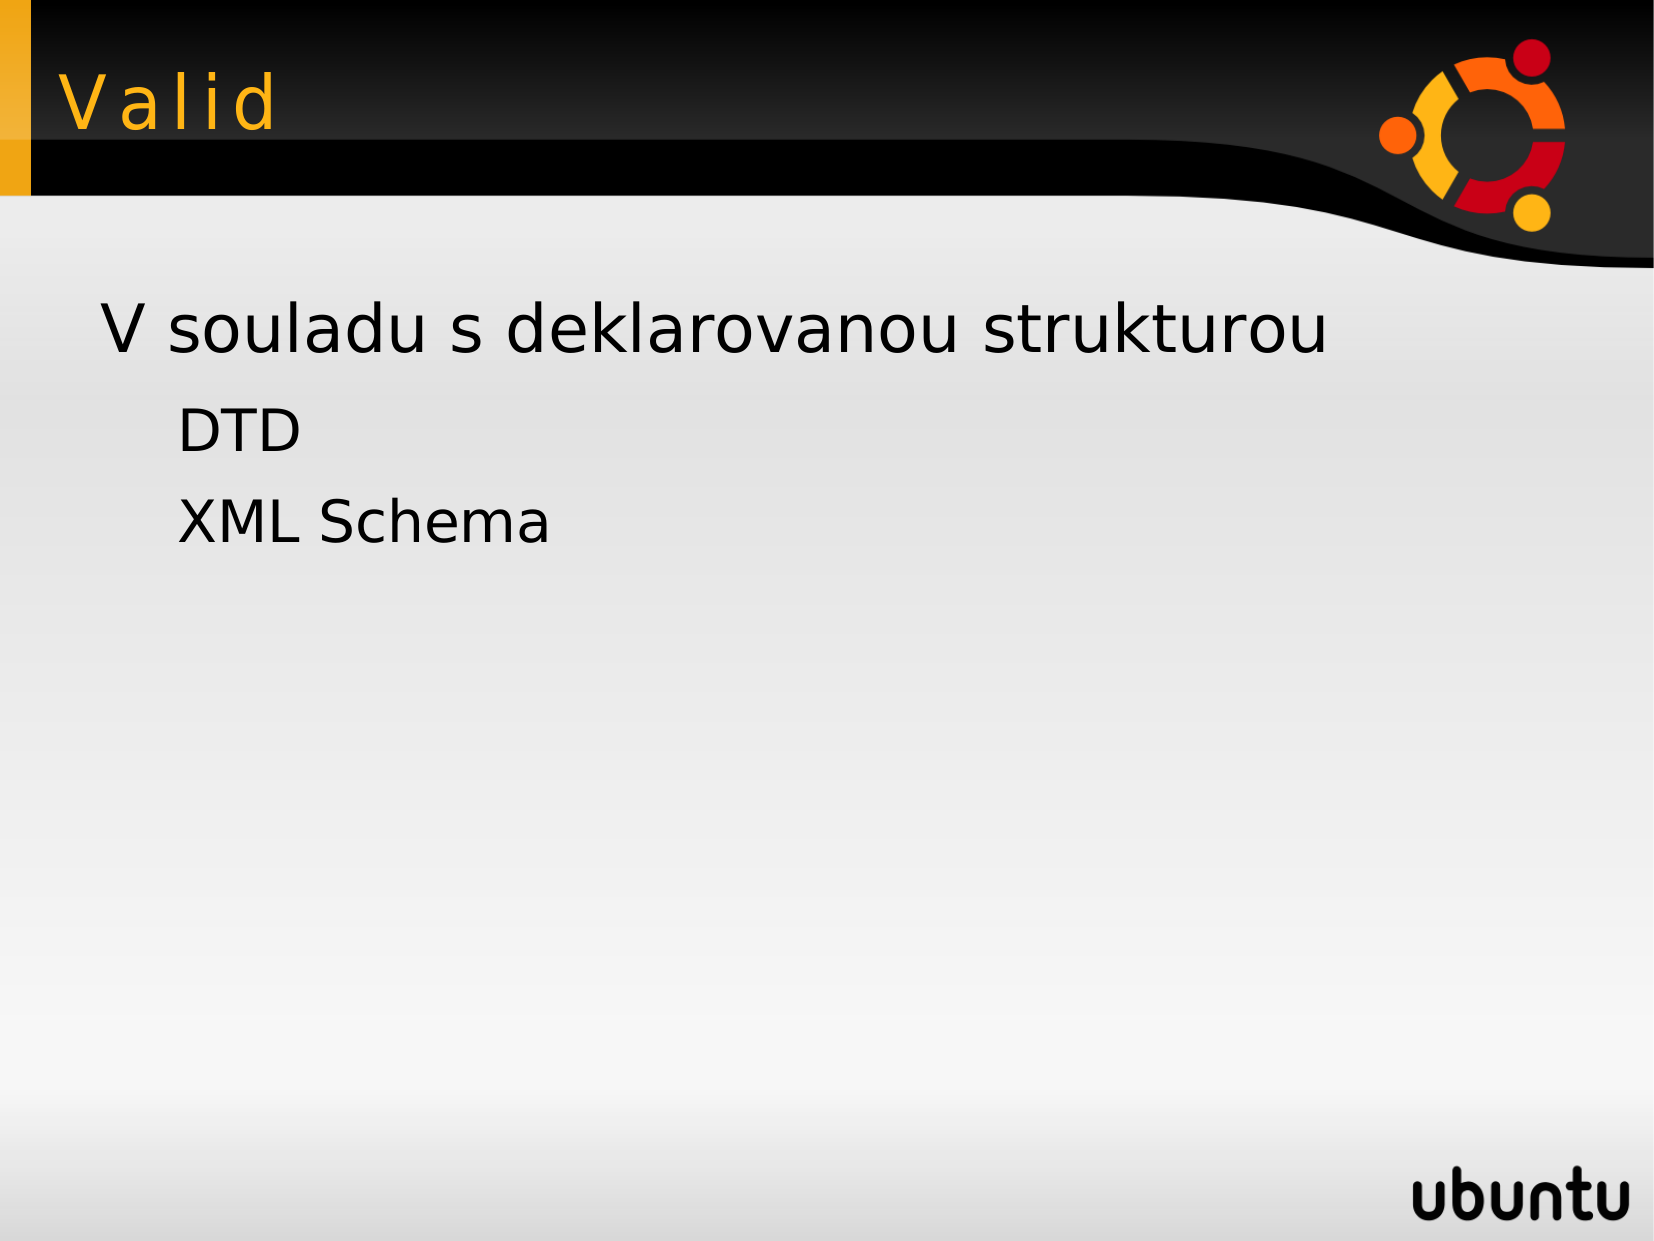

# Valid
V souladu s deklarovanou strukturou
DTD
XML Schema